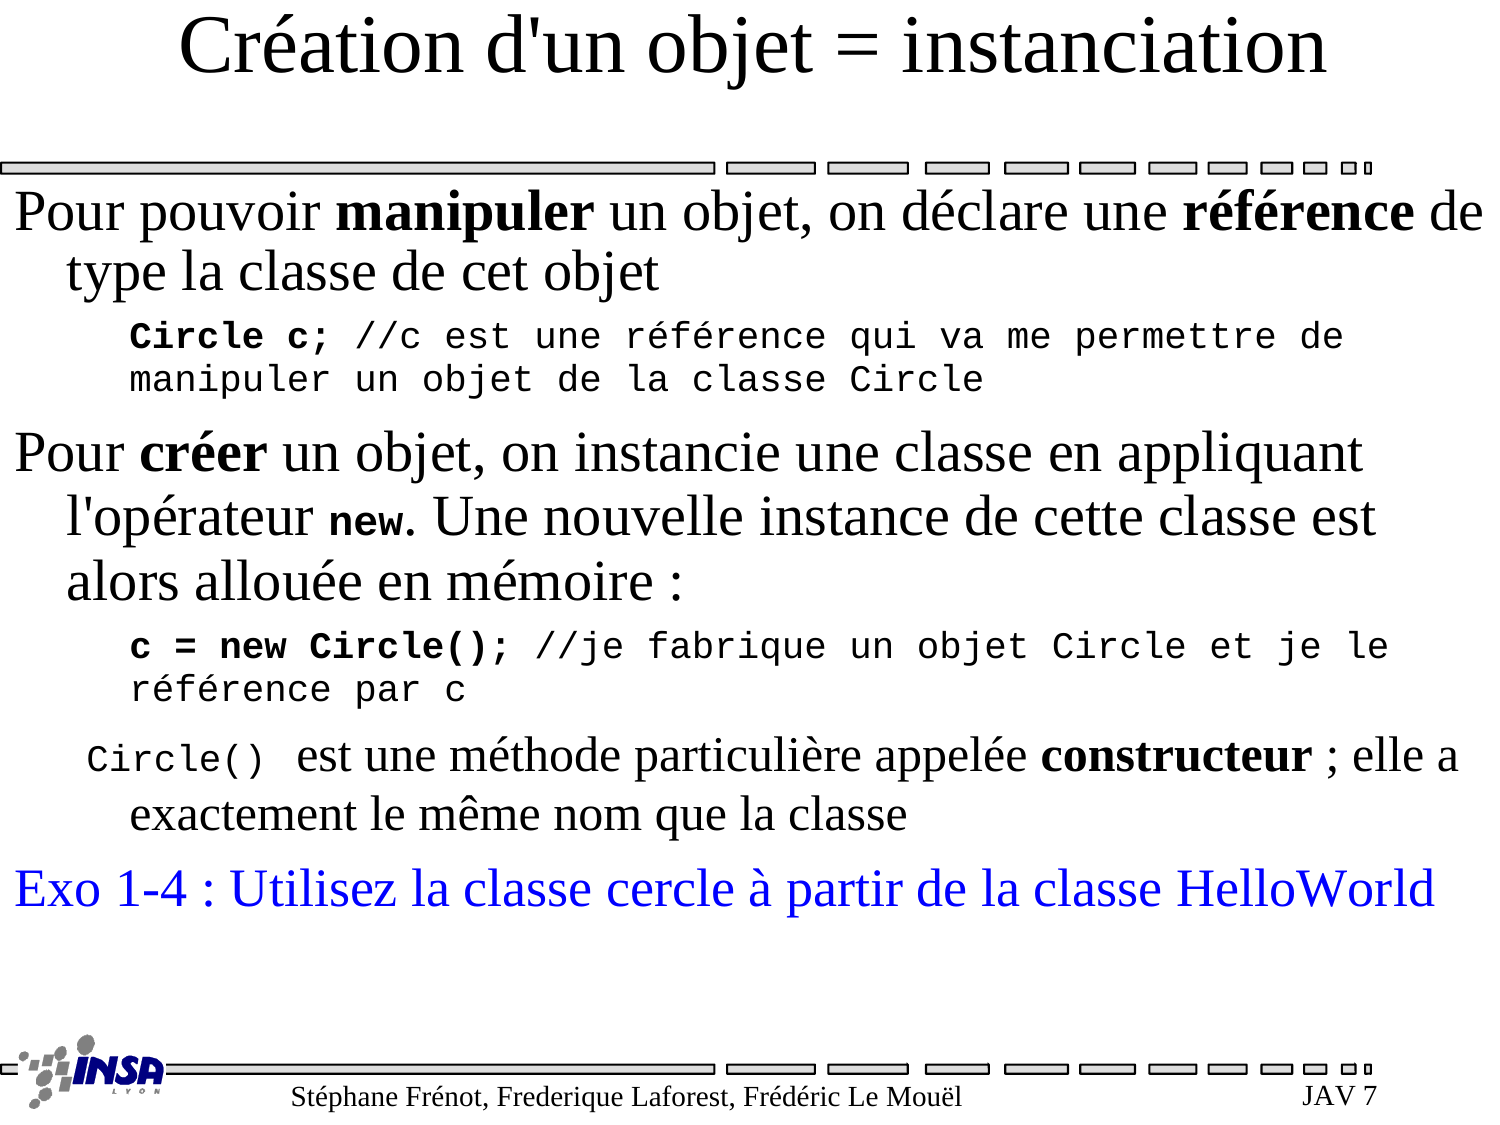

# Création d'un objet = instanciation
Pour pouvoir manipuler un objet, on déclare une référence de type la classe de cet objet
	Circle c; //c est une référence qui va me permettre de manipuler un objet de la classe Circle
Pour créer un objet, on instancie une classe en appliquant l'opérateur new. Une nouvelle instance de cette classe est alors allouée en mémoire :
	c = new Circle(); //je fabrique un objet Circle et je le référence par c
Circle() est une méthode particulière appelée constructeur ; elle a exactement le même nom que la classe
Exo 1-4 : Utilisez la classe cercle à partir de la classe HelloWorld